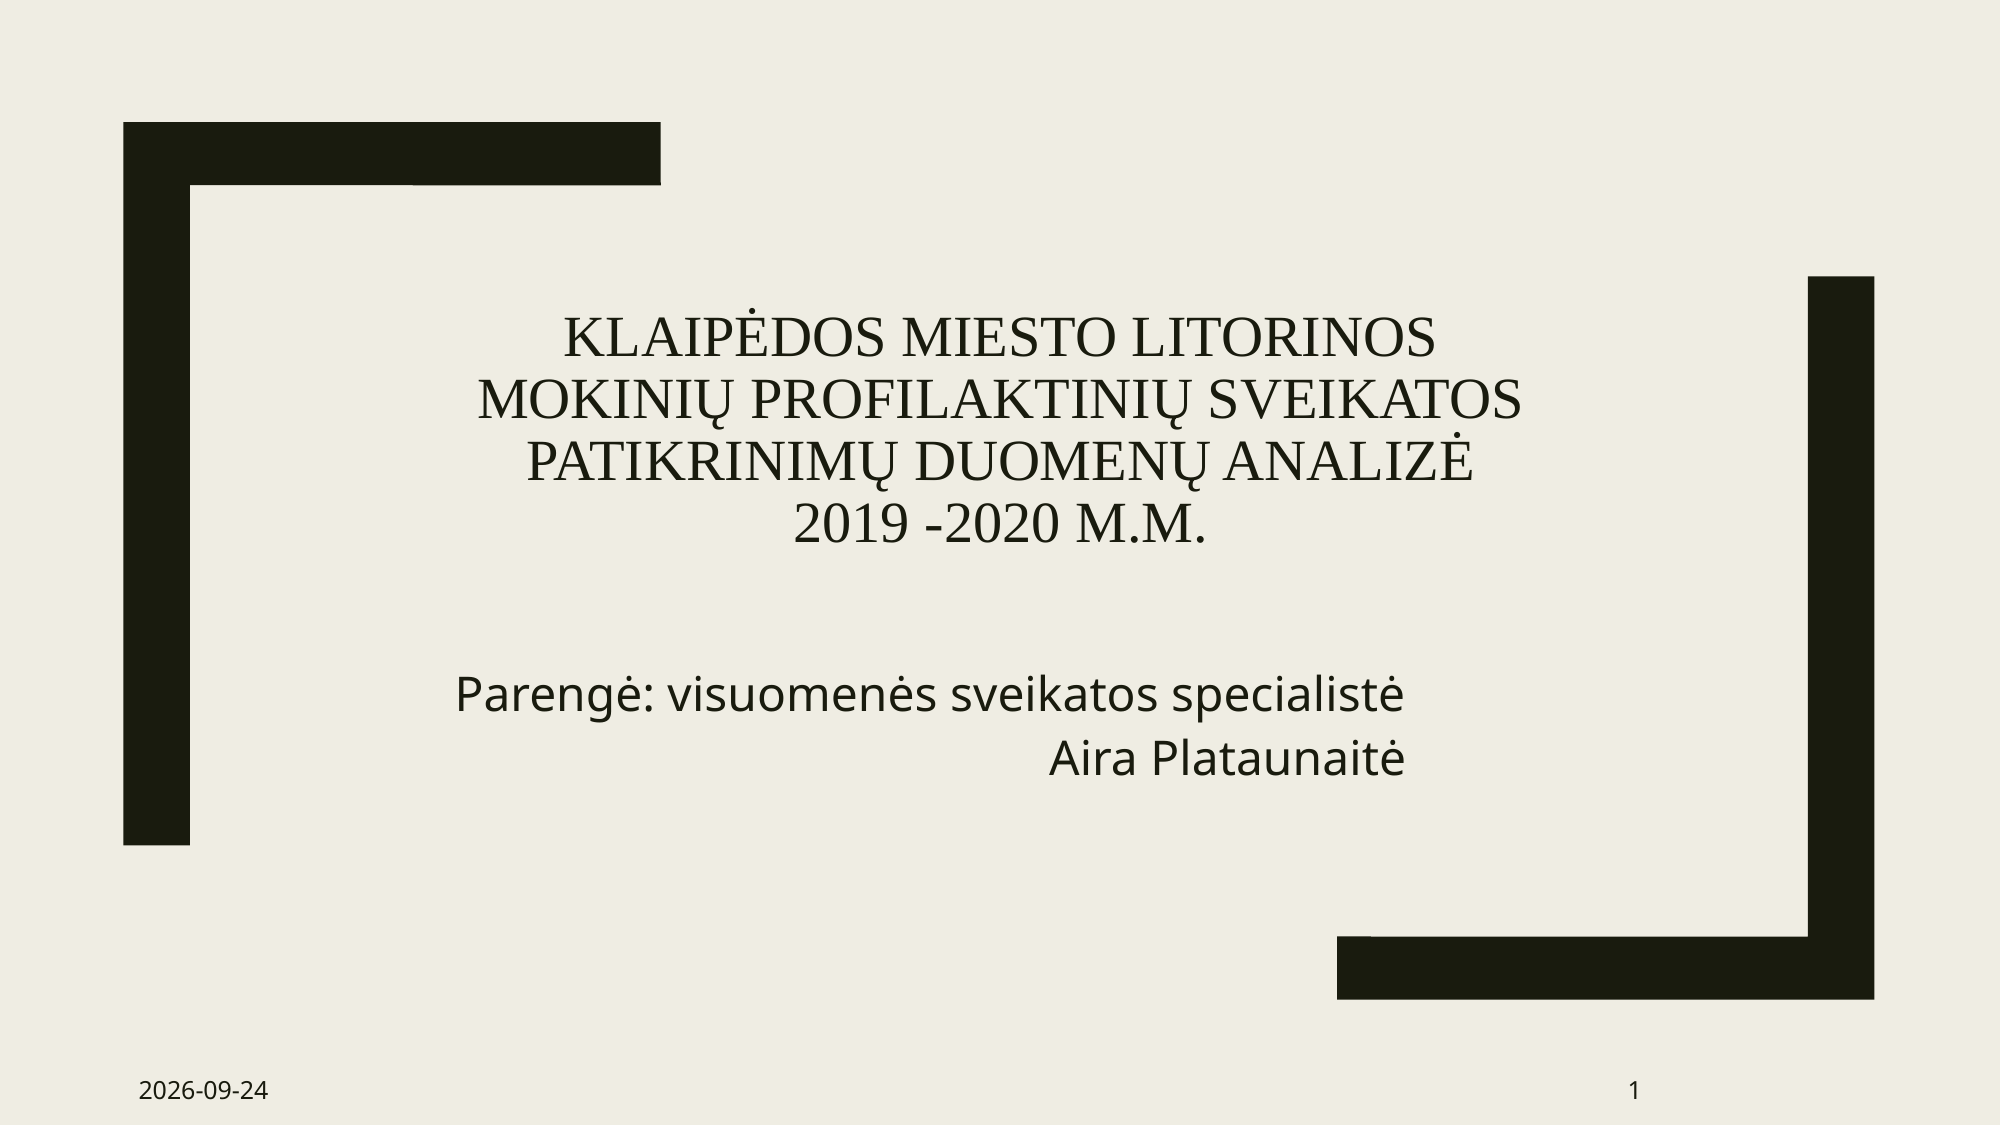

# Klaipėdos miesto Litorinos mokinių profilaktinių sveikatos patikrinimų duomenų analizė 2019 -2020 m.m.
Parengė: visuomenės sveikatos specialistė
Aira Plataunaitė
1